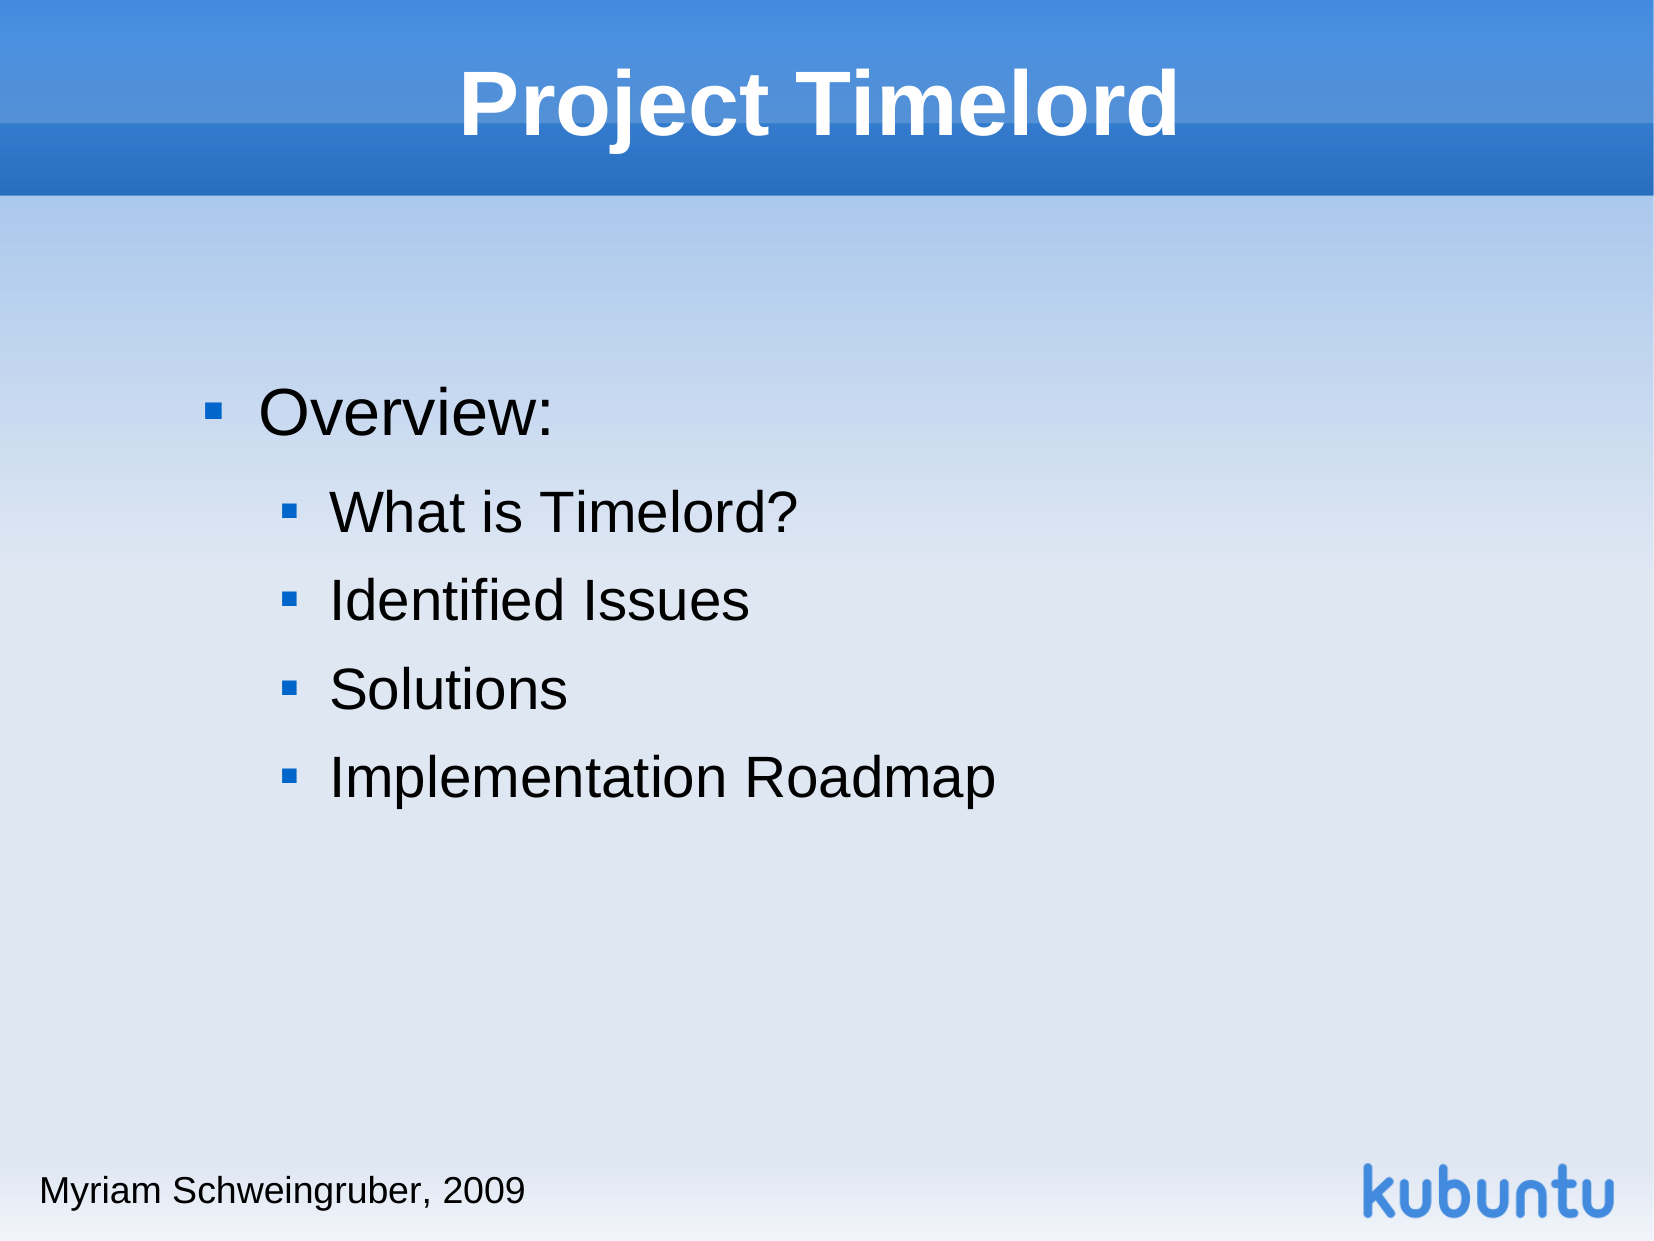

# Project Timelord
Overview:
What is Timelord?
Identified Issues
Solutions
Implementation Roadmap
 Myriam Schweingruber, 2009